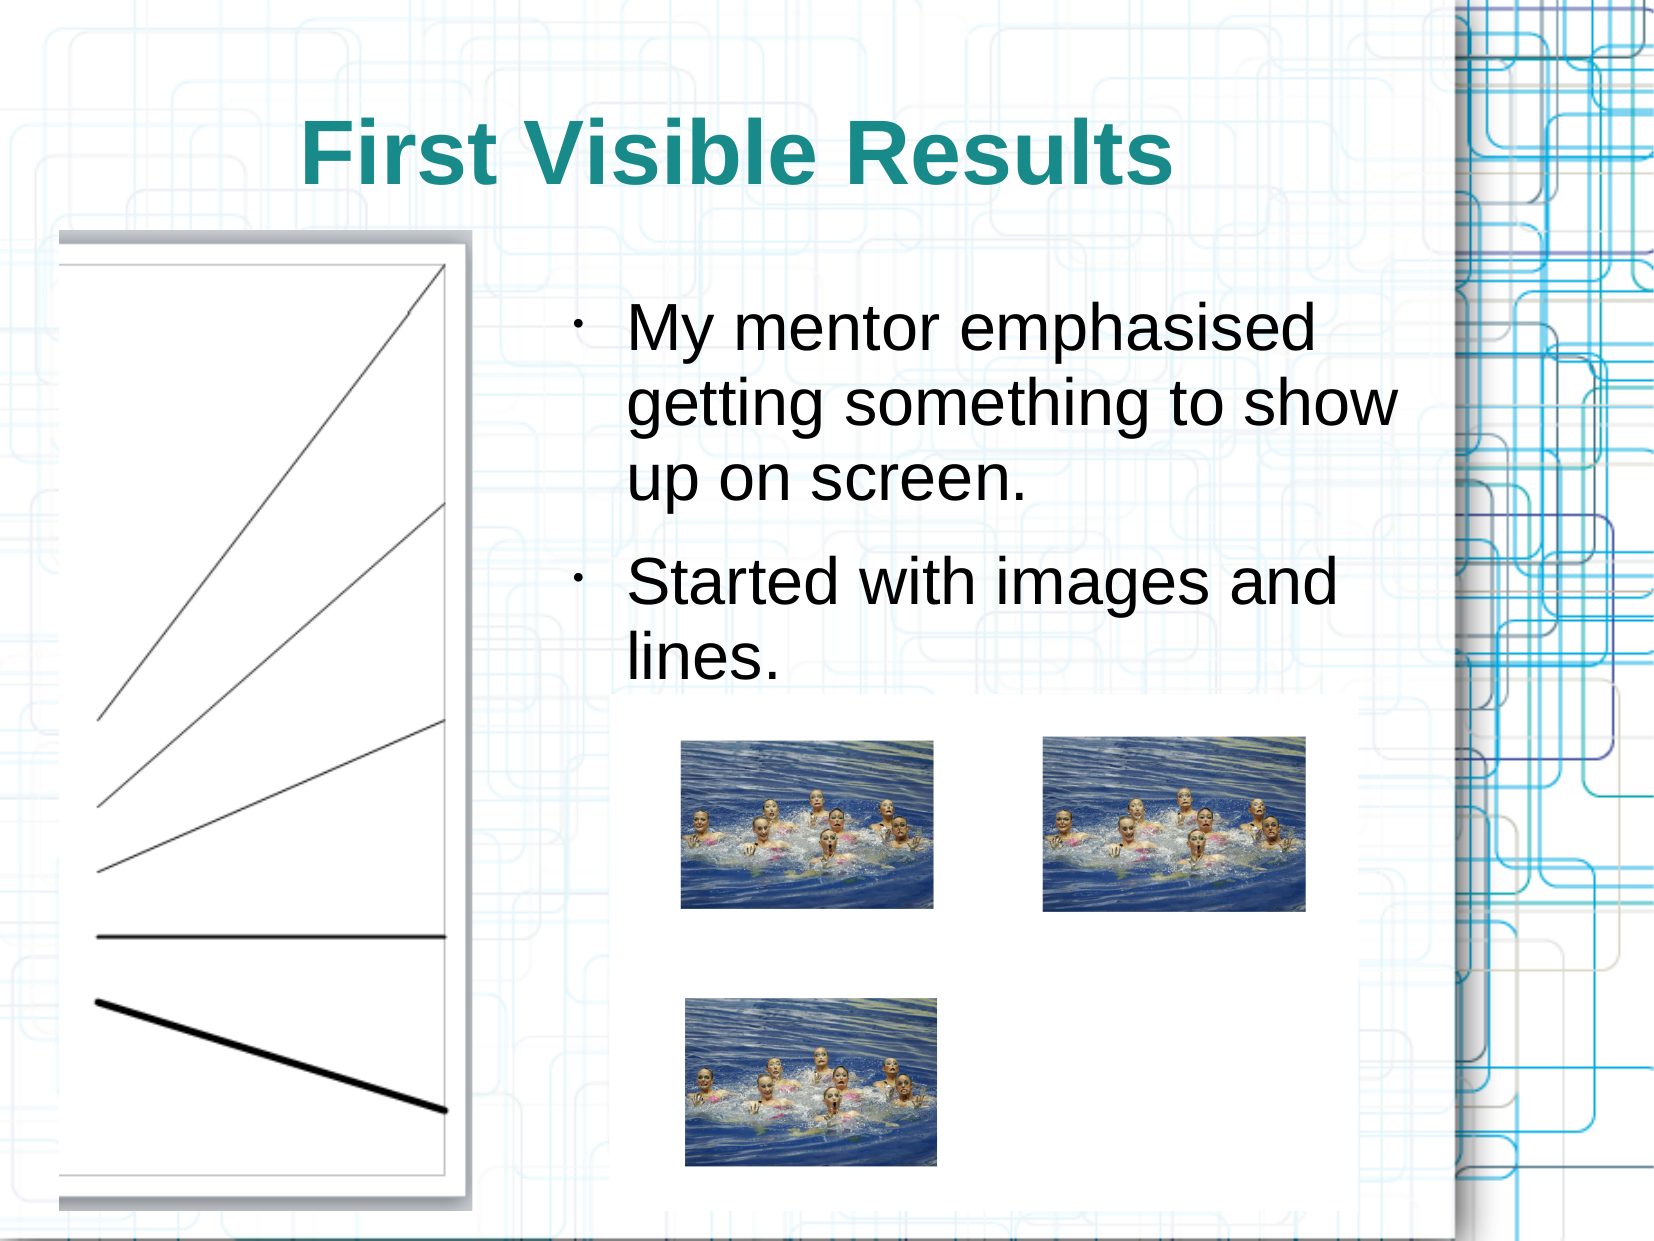

# First Visible Results
My mentor emphasised getting something to show up on screen.
Started with images and lines.